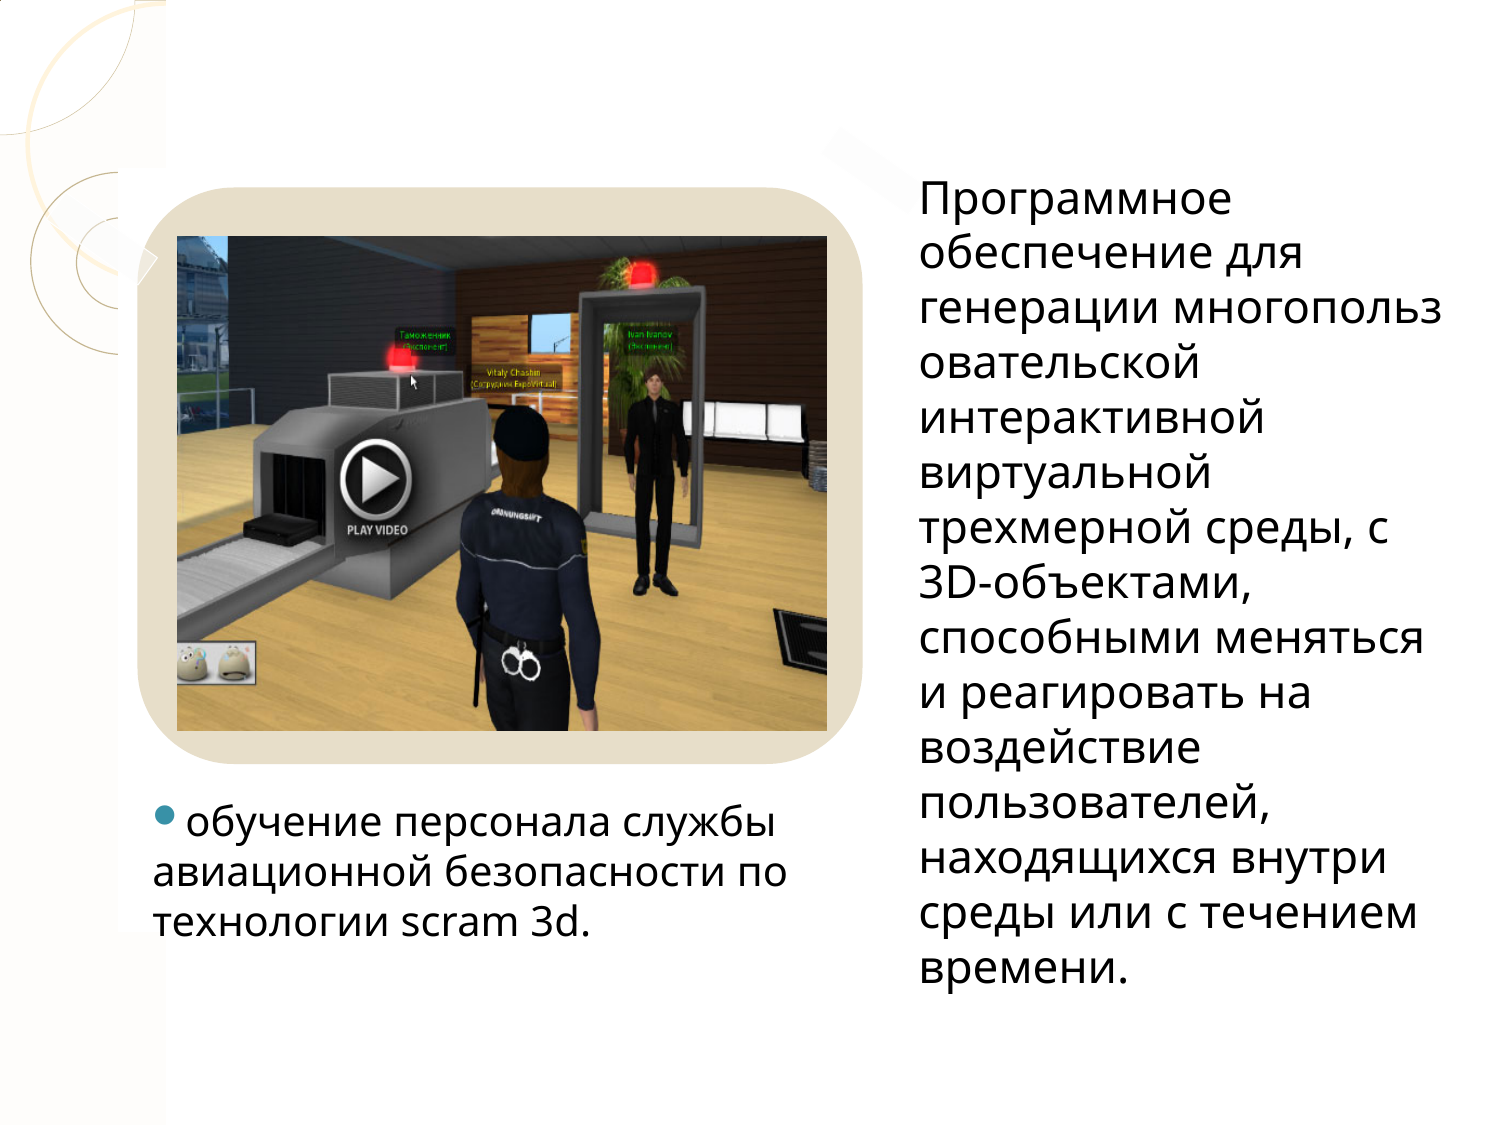

# Программное обеспечение для генерации многопользовательской интерактивной виртуальной трехмерной среды, с 3D-объектами, способными меняться и реагировать на воздействие пользователей, находящихся внутри среды или с течением времени.
обучение персонала службы авиационной безопасности по технологии scram 3d.